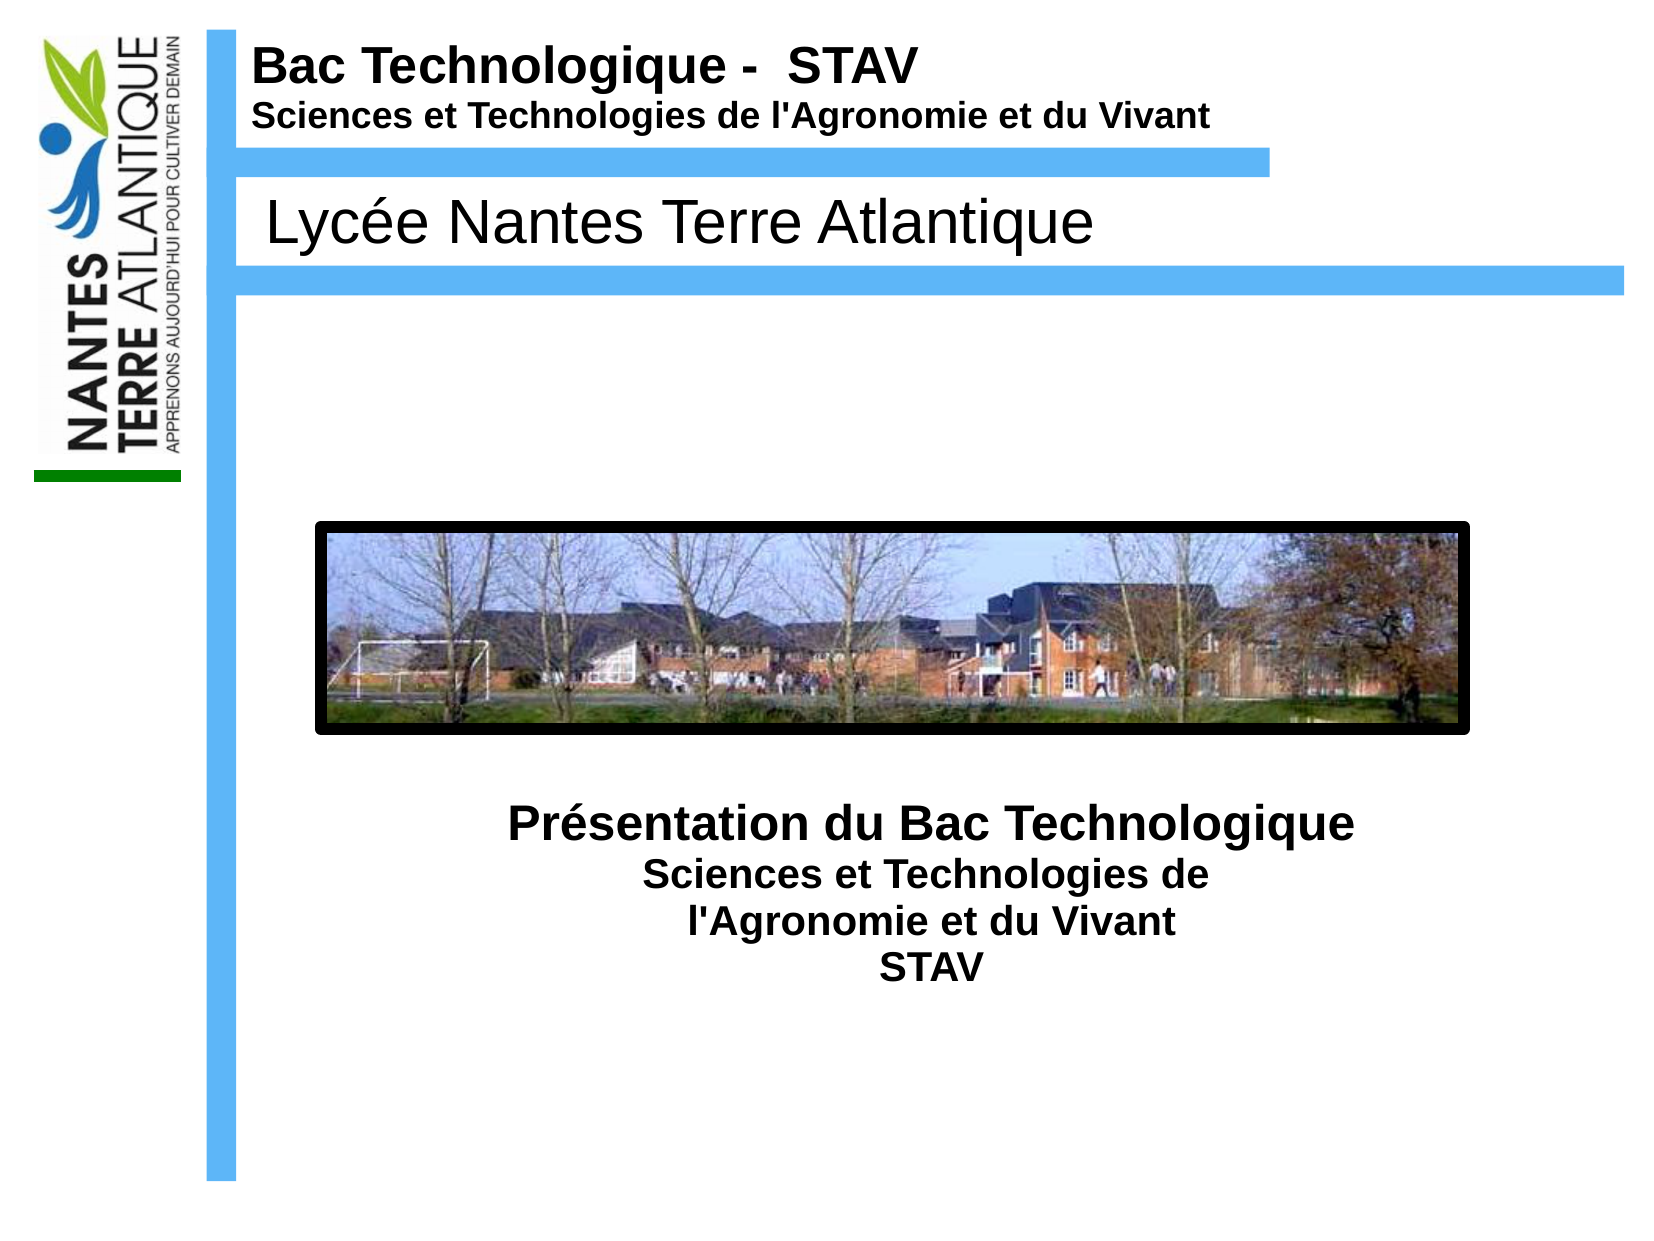

# Lycée Nantes Terre Atlantique
Présentation du Bac Technologique
Sciences et Technologies de
l'Agronomie et du Vivant
STAV